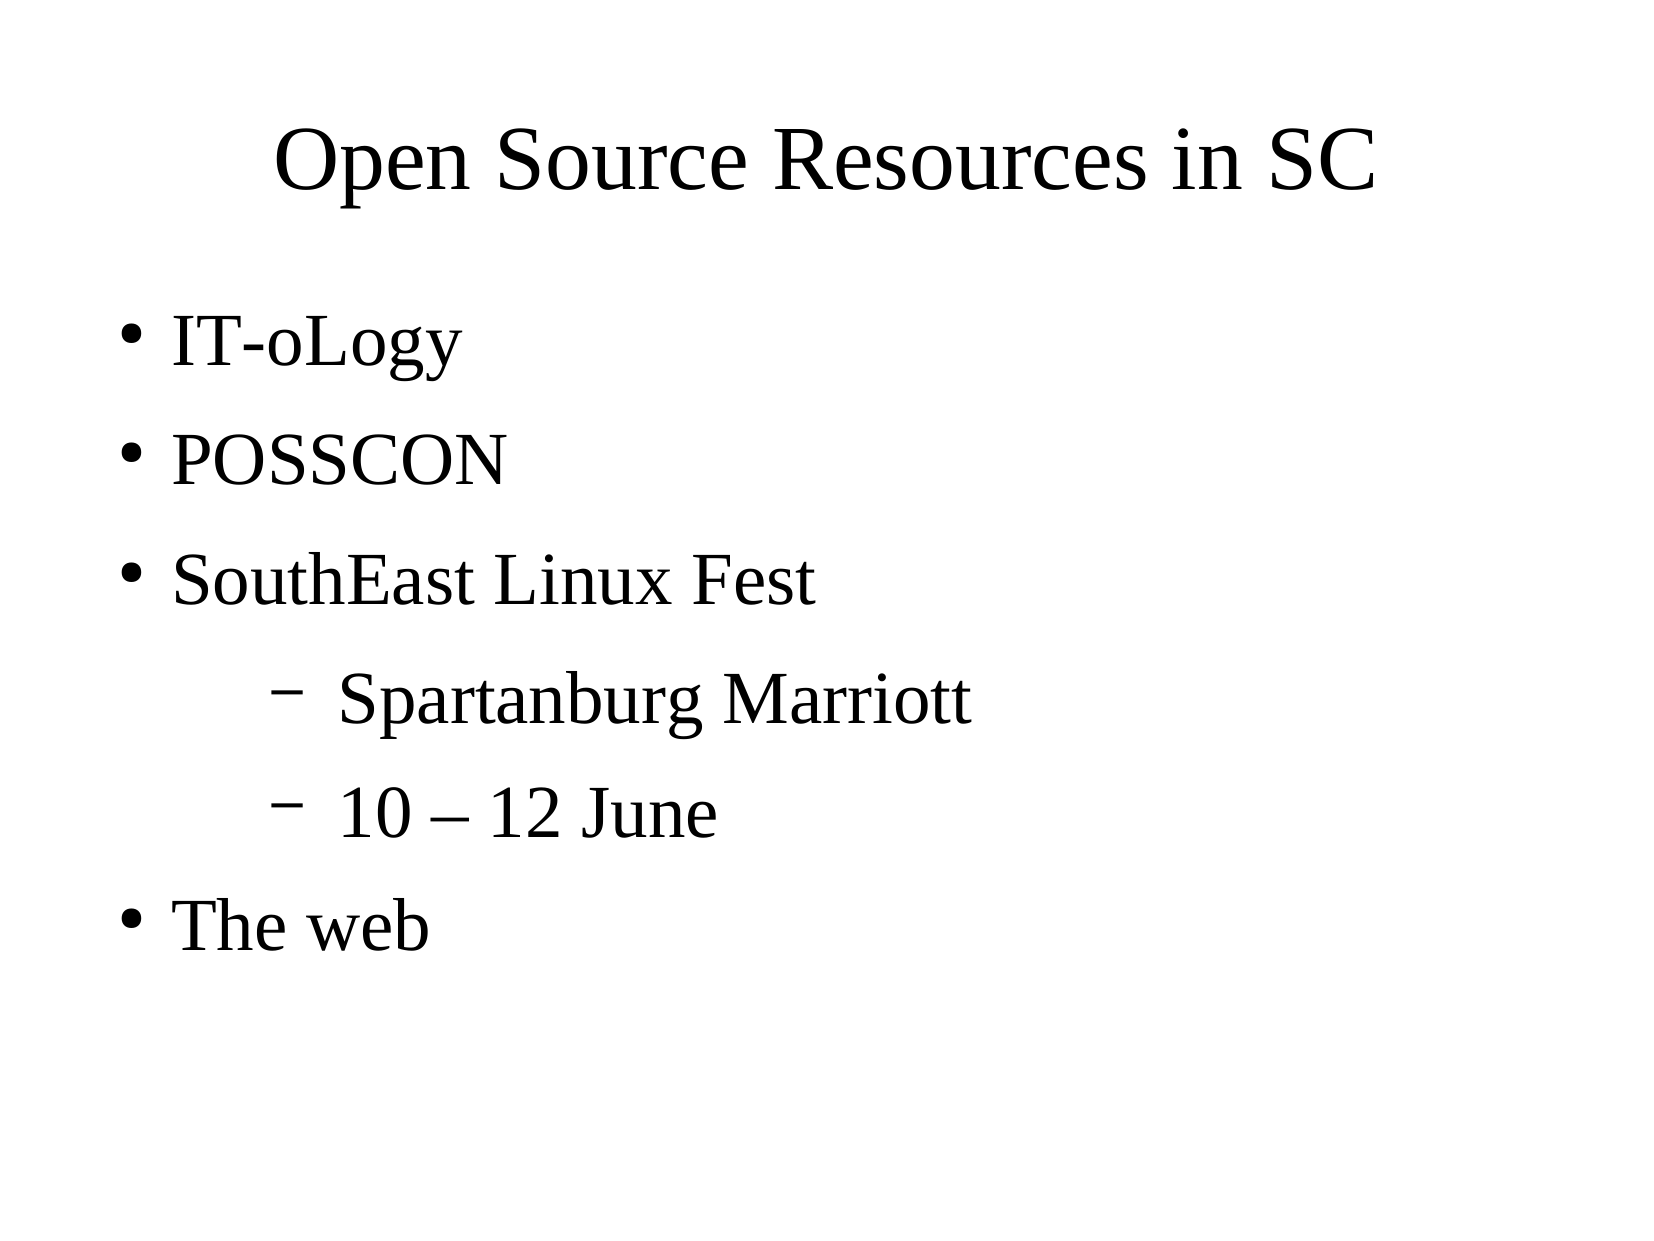

# Open Source Resources in SC
IT-oLogy
POSSCON
SouthEast Linux Fest
 Spartanburg Marriott
 10 – 12 June
The web